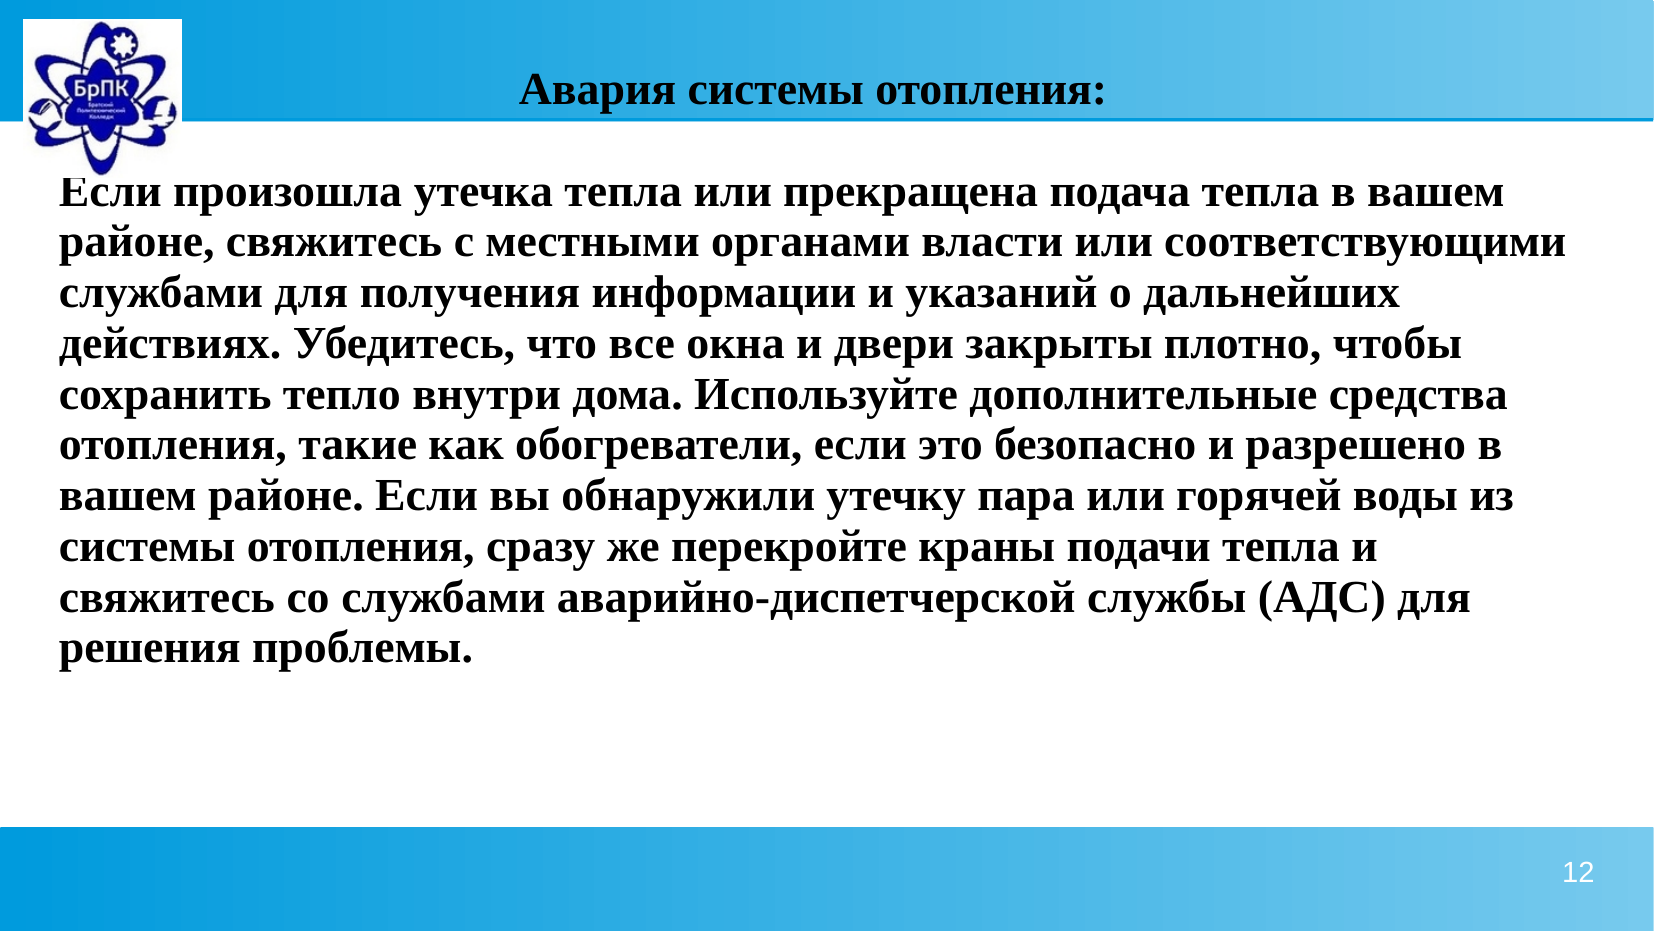

# Авария системы отопления:
Если произошла утечка тепла или прекращена подача тепла в вашем районе, свяжитесь с местными органами власти или соответствующими службами для получения информации и указаний о дальнейших действиях. Убедитесь, что все окна и двери закрыты плотно, чтобы сохранить тепло внутри дома. Используйте дополнительные средства отопления, такие как обогреватели, если это безопасно и разрешено в вашем районе. Если вы обнаружили утечку пара или горячей воды из системы отопления, сразу же перекройте краны подачи тепла и свяжитесь со службами аварийно-диспетчерской службы (АДС) для решения проблемы.
12